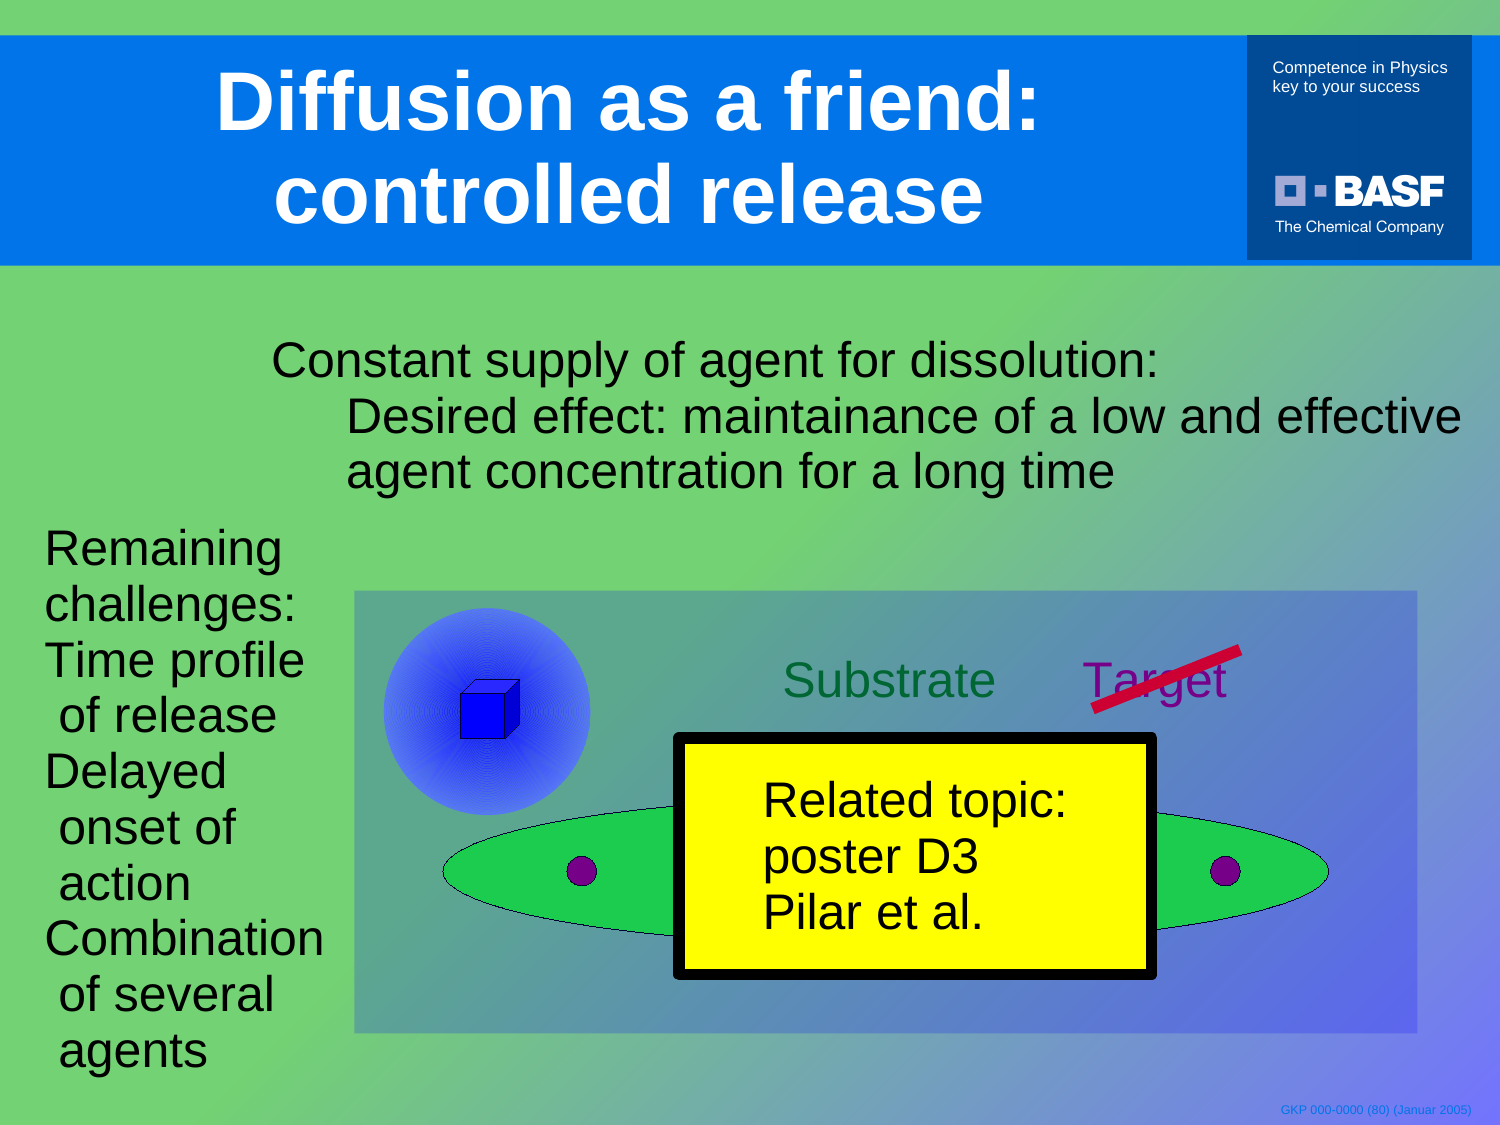

# Diffusion as a friend: controlled release
Constant supply of agent for dissolution:
Desired effect: maintainance of a low and effective
agent concentration for a long time
Remaining
challenges:
Time profile
 of release
Delayed
 onset of
 action
Combination
 of several
 agents
Substrate 	Target
Related topic:
poster D3
Pilar et al.